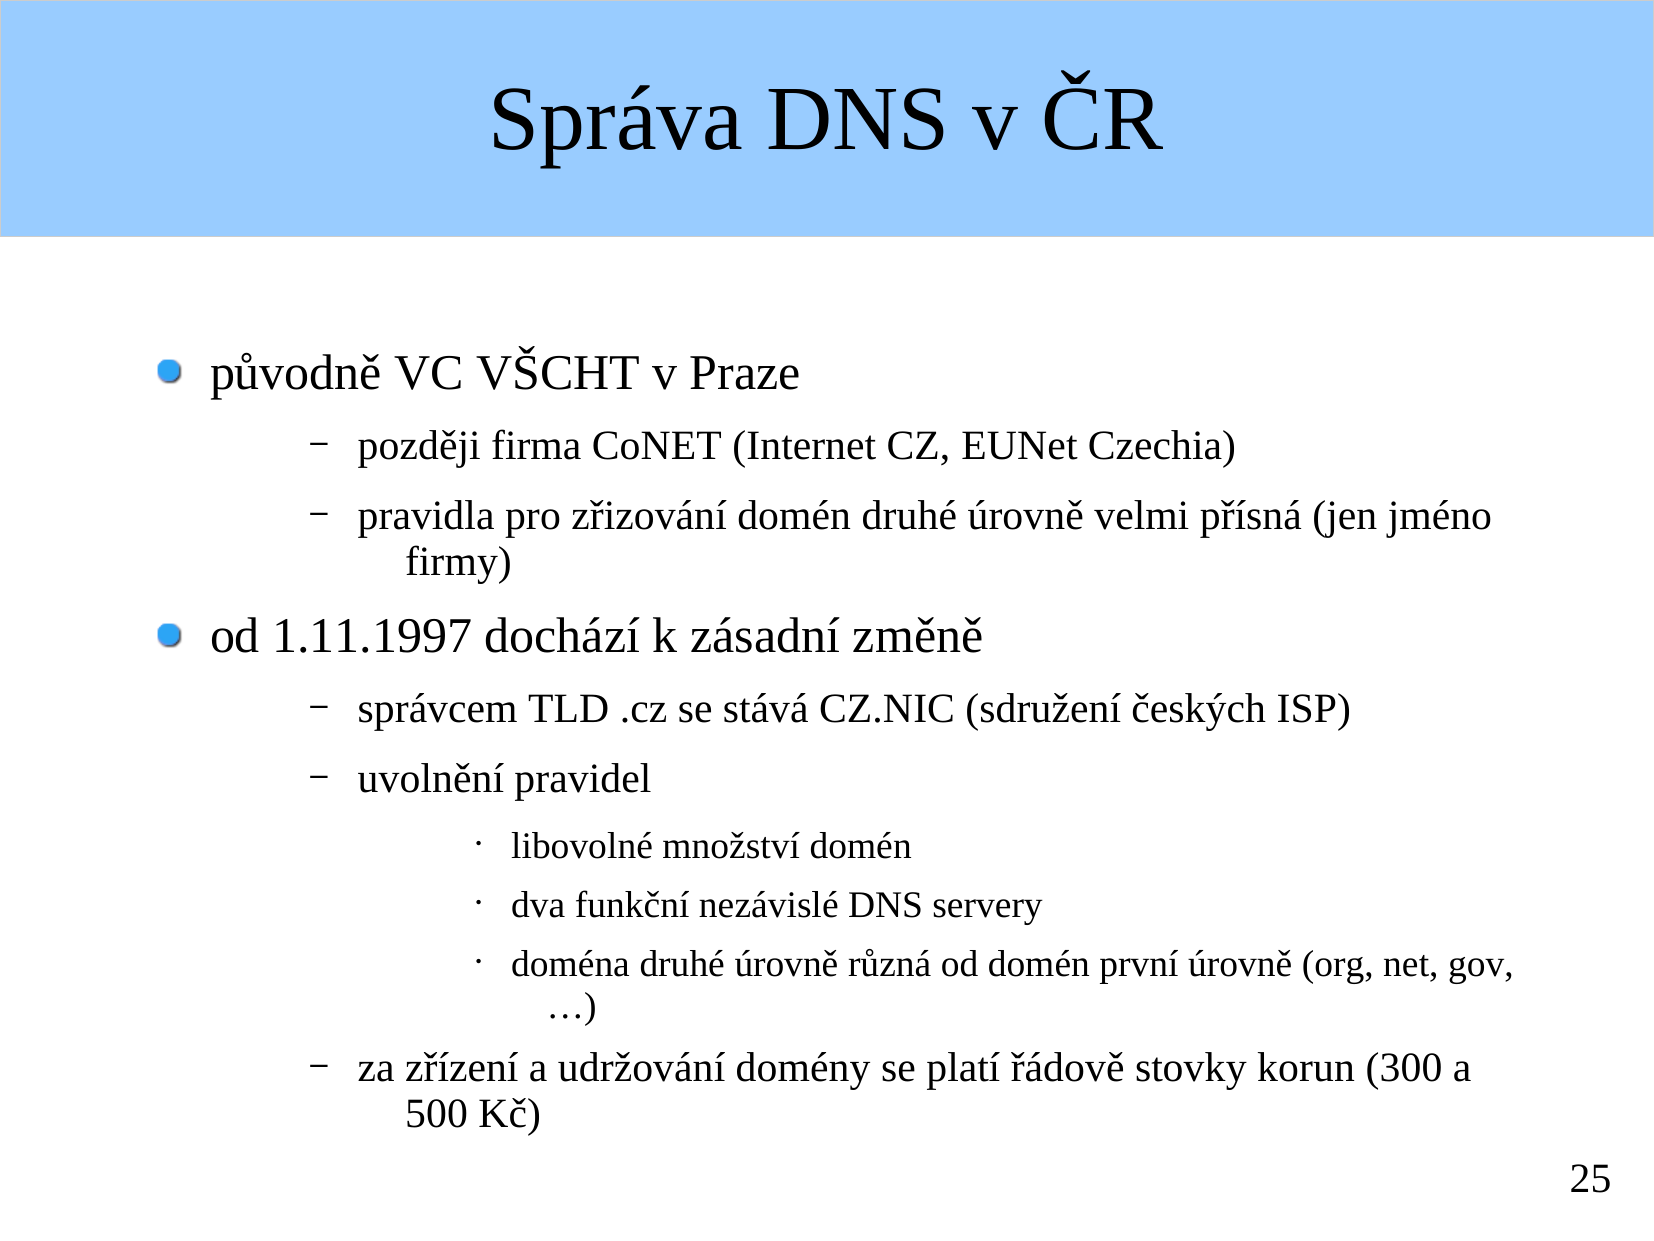

# Správa DNS v ČR
původně VC VŠCHT v Praze
později firma CoNET (Internet CZ, EUNet Czechia)
pravidla pro zřizování domén druhé úrovně velmi přísná (jen jméno firmy)
od 1.11.1997 dochází k zásadní změně
správcem TLD .cz se stává CZ.NIC (sdružení českých ISP)
uvolnění pravidel
libovolné množství domén
dva funkční nezávislé DNS servery
doména druhé úrovně různá od domén první úrovně (org, net, gov, …)
za zřízení a udržování domény se platí řádově stovky korun (300 a 500 Kč)